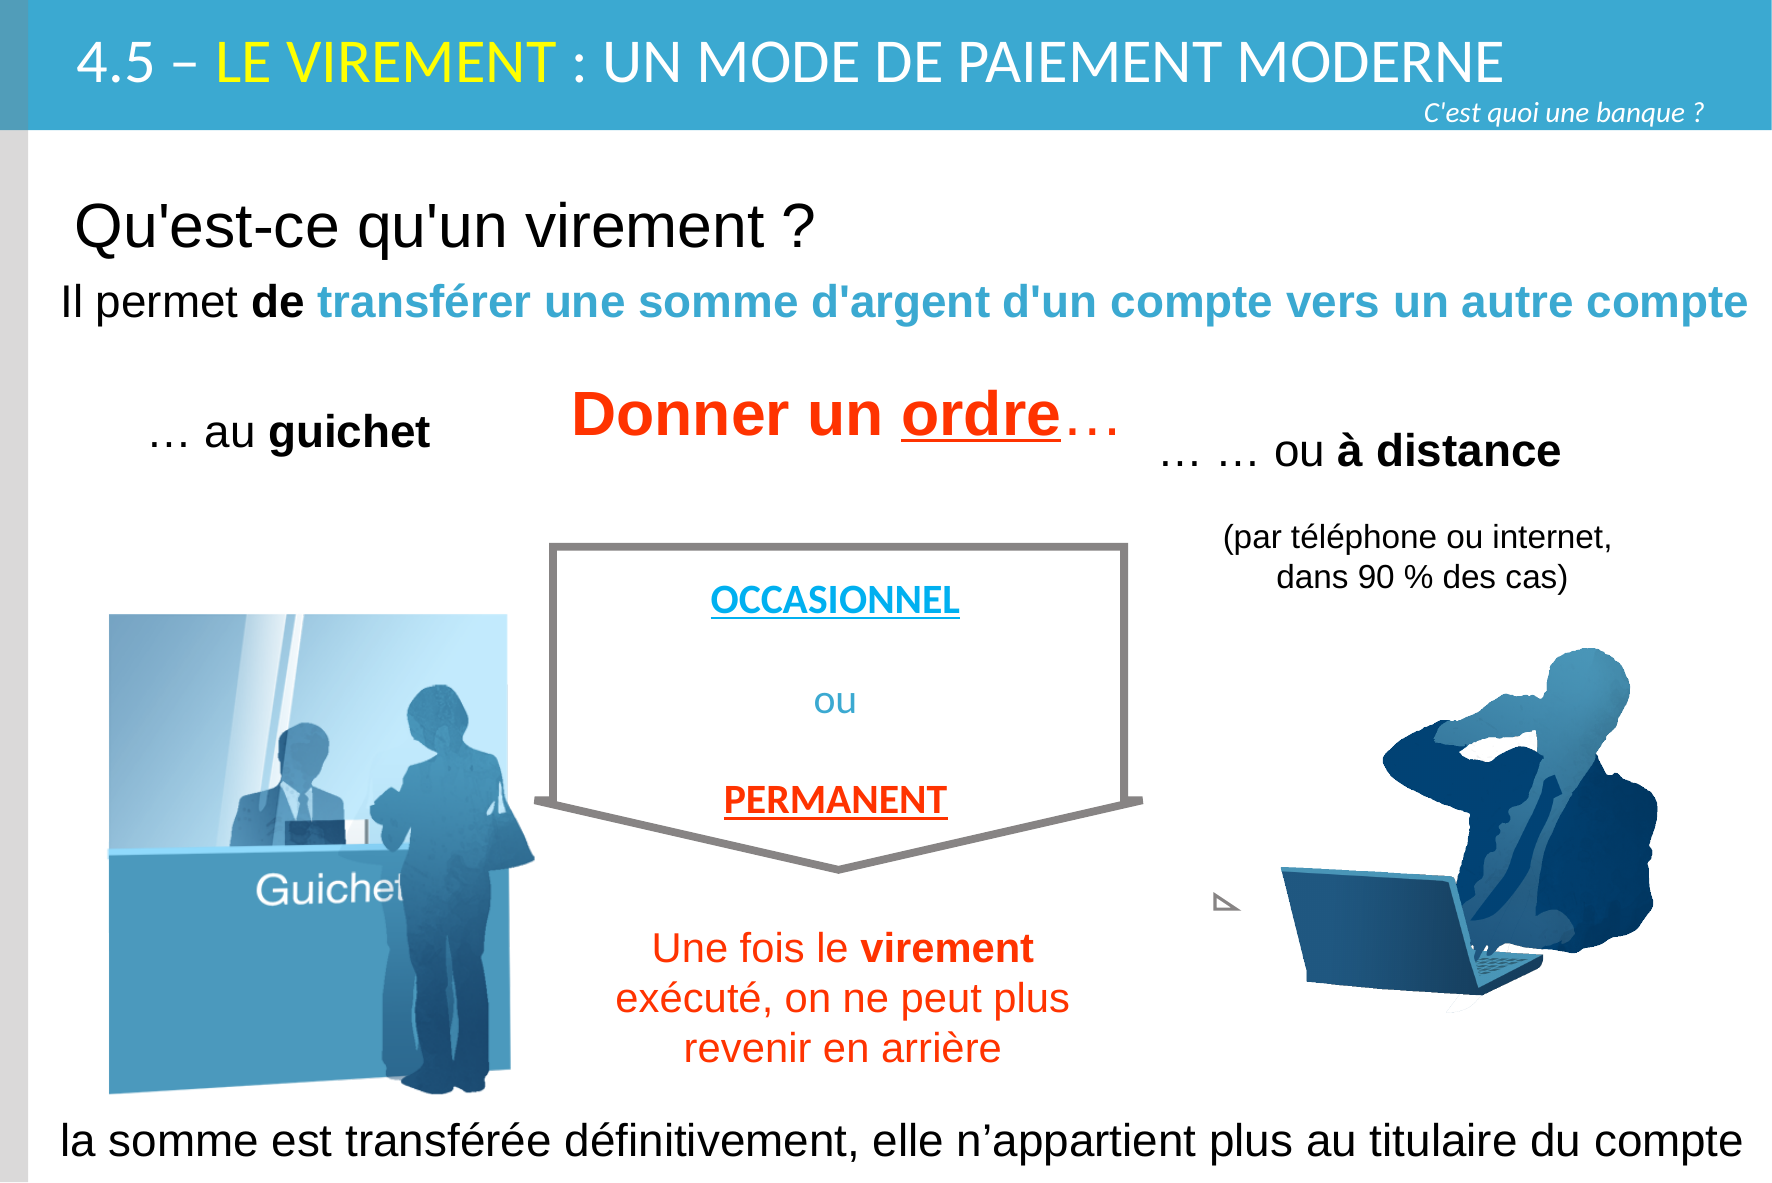

# 4.5 – LE VIREMENT : UN MODE DE PAIEMENT MODERNE
Qu'est-ce qu'un virement ?
Il permet de transférer une somme d'argent d'un compte vers un autre compte
Donner un ordre…
… au guichet
… … ou à distance
(par téléphone ou internet,
dans 90 % des cas)
OCCASIONNEL
ou
PERMANENT
Une fois le virement exécuté, on ne peut plus revenir en arrière
la somme est transférée définitivement, elle n’appartient plus au titulaire du compte